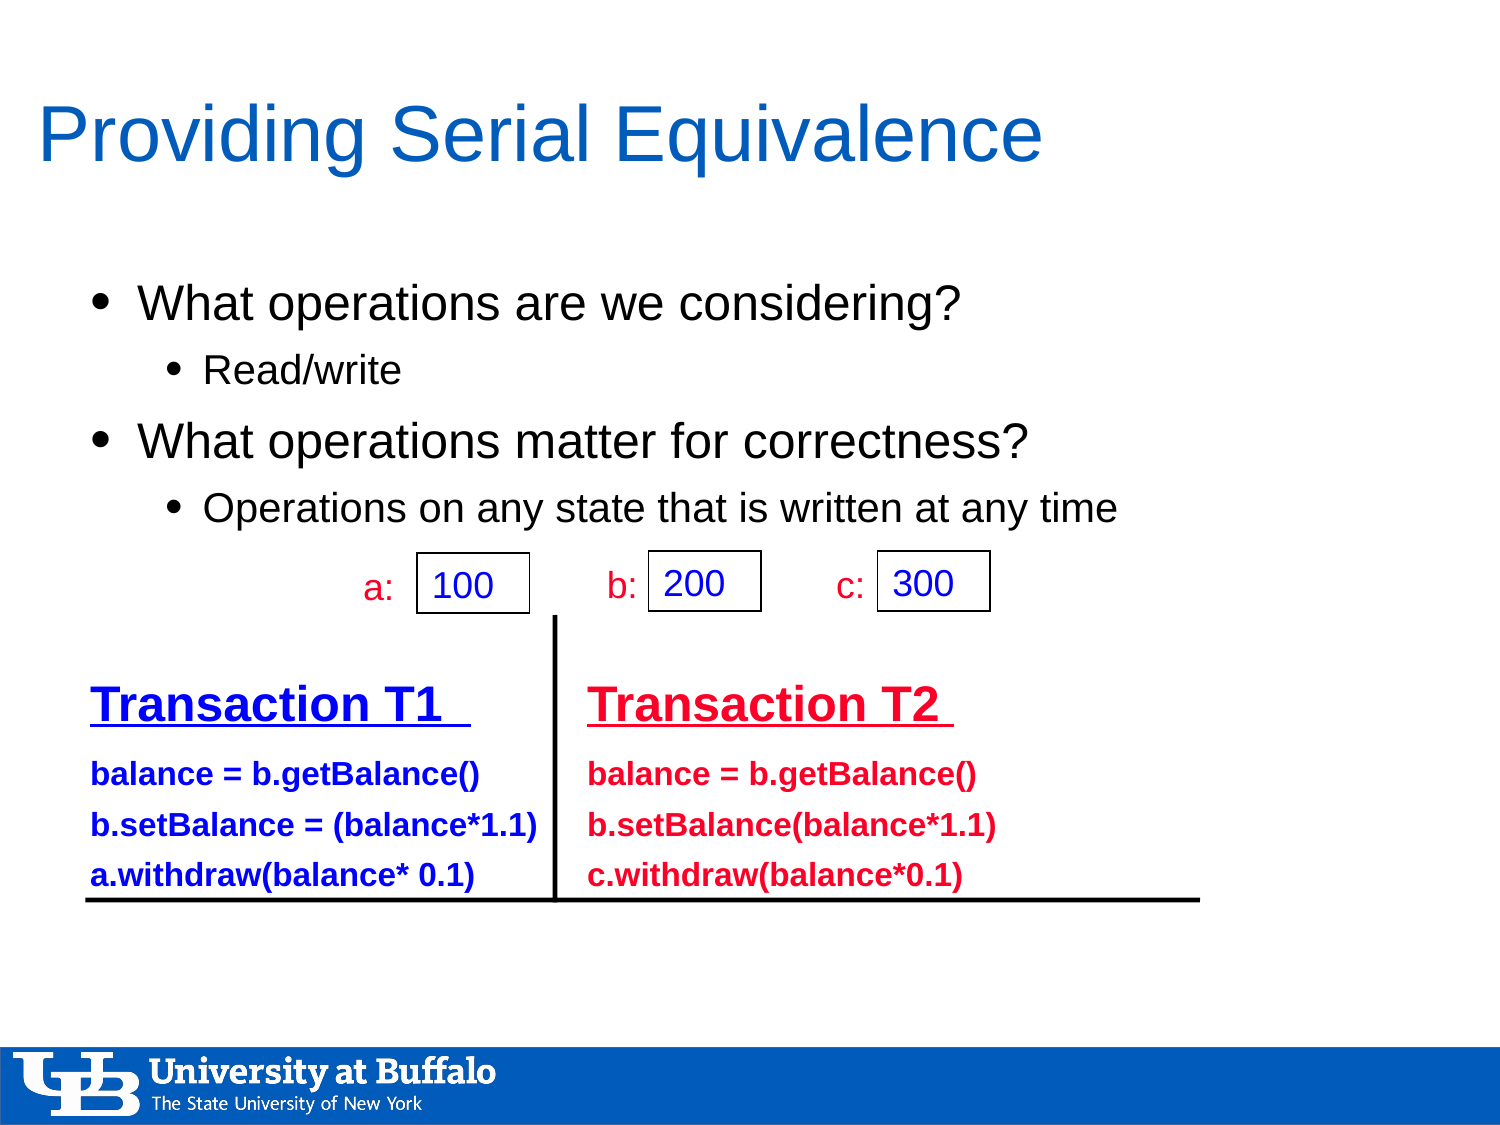

# Providing Serial Equivalence
What operations are we considering?
Read/write
What operations matter for correctness?
Operations on any state that is written at any time
Transaction T1 		Transaction T2
balance = b.getBalance()		balance = b.getBalance()
b.setBalance = (balance*1.1)	b.setBalance(balance*1.1)
a.withdraw(balance* 0.1)		c.withdraw(balance*0.1)
200
300
100
b:
c:
a: